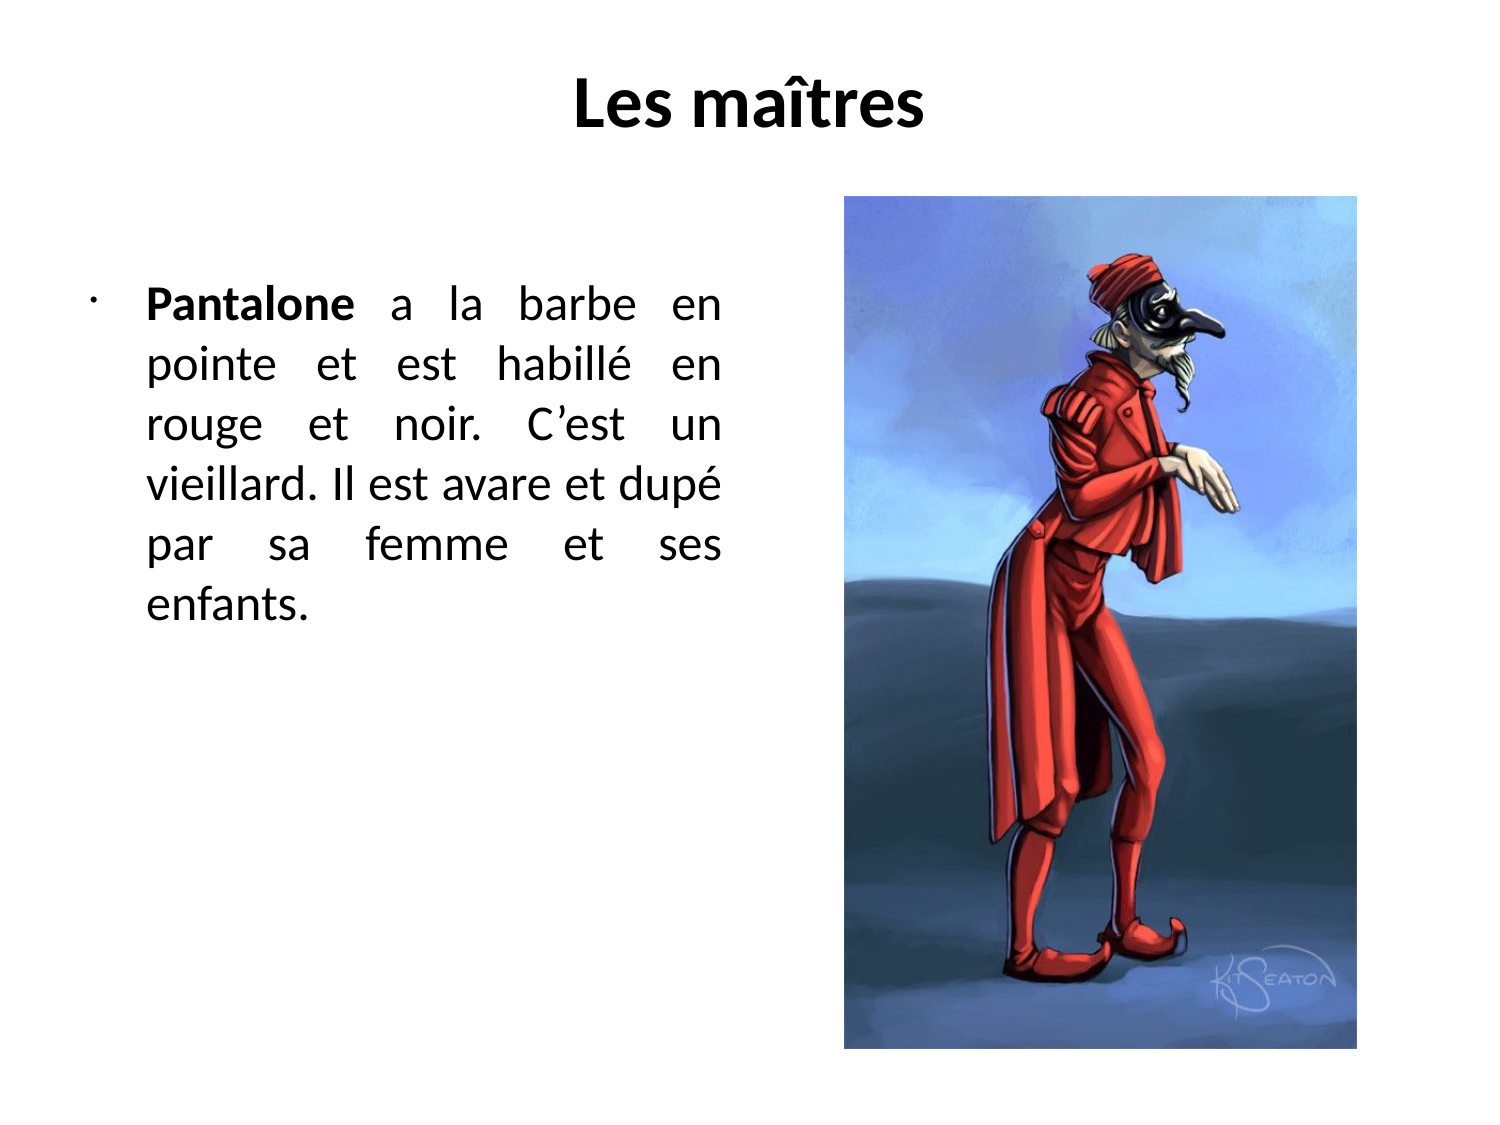

# Les maîtres
Pantalone a la barbe en pointe et est habillé en rouge et noir. C’est un vieillard. Il est avare et dupé par sa femme et ses enfants.